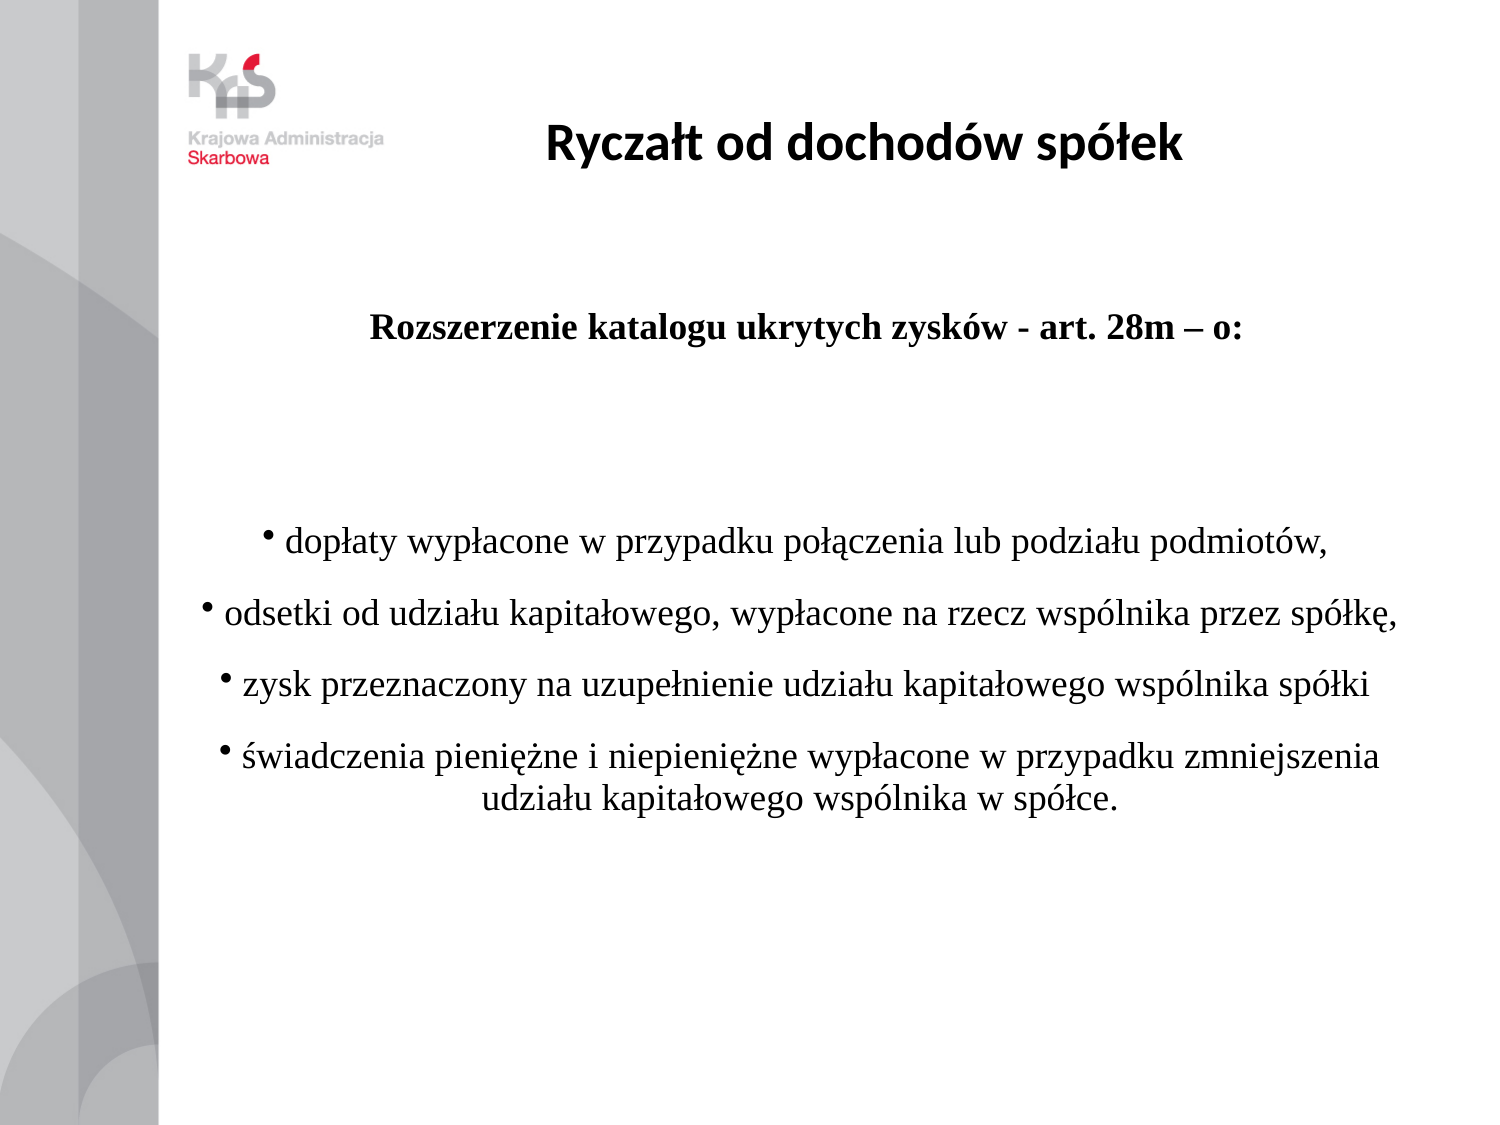

# Ryczałt od dochodów spółek
Rozszerzenie katalogu ukrytych zysków - art. 28m – o:
 dopłaty wypłacone w przypadku połączenia lub podziału podmiotów,
 odsetki od udziału kapitałowego, wypłacone na rzecz wspólnika przez spółkę,
 zysk przeznaczony na uzupełnienie udziału kapitałowego wspólnika spółki
 świadczenia pieniężne i niepieniężne wypłacone w przypadku zmniejszenia udziału kapitałowego wspólnika w spółce.